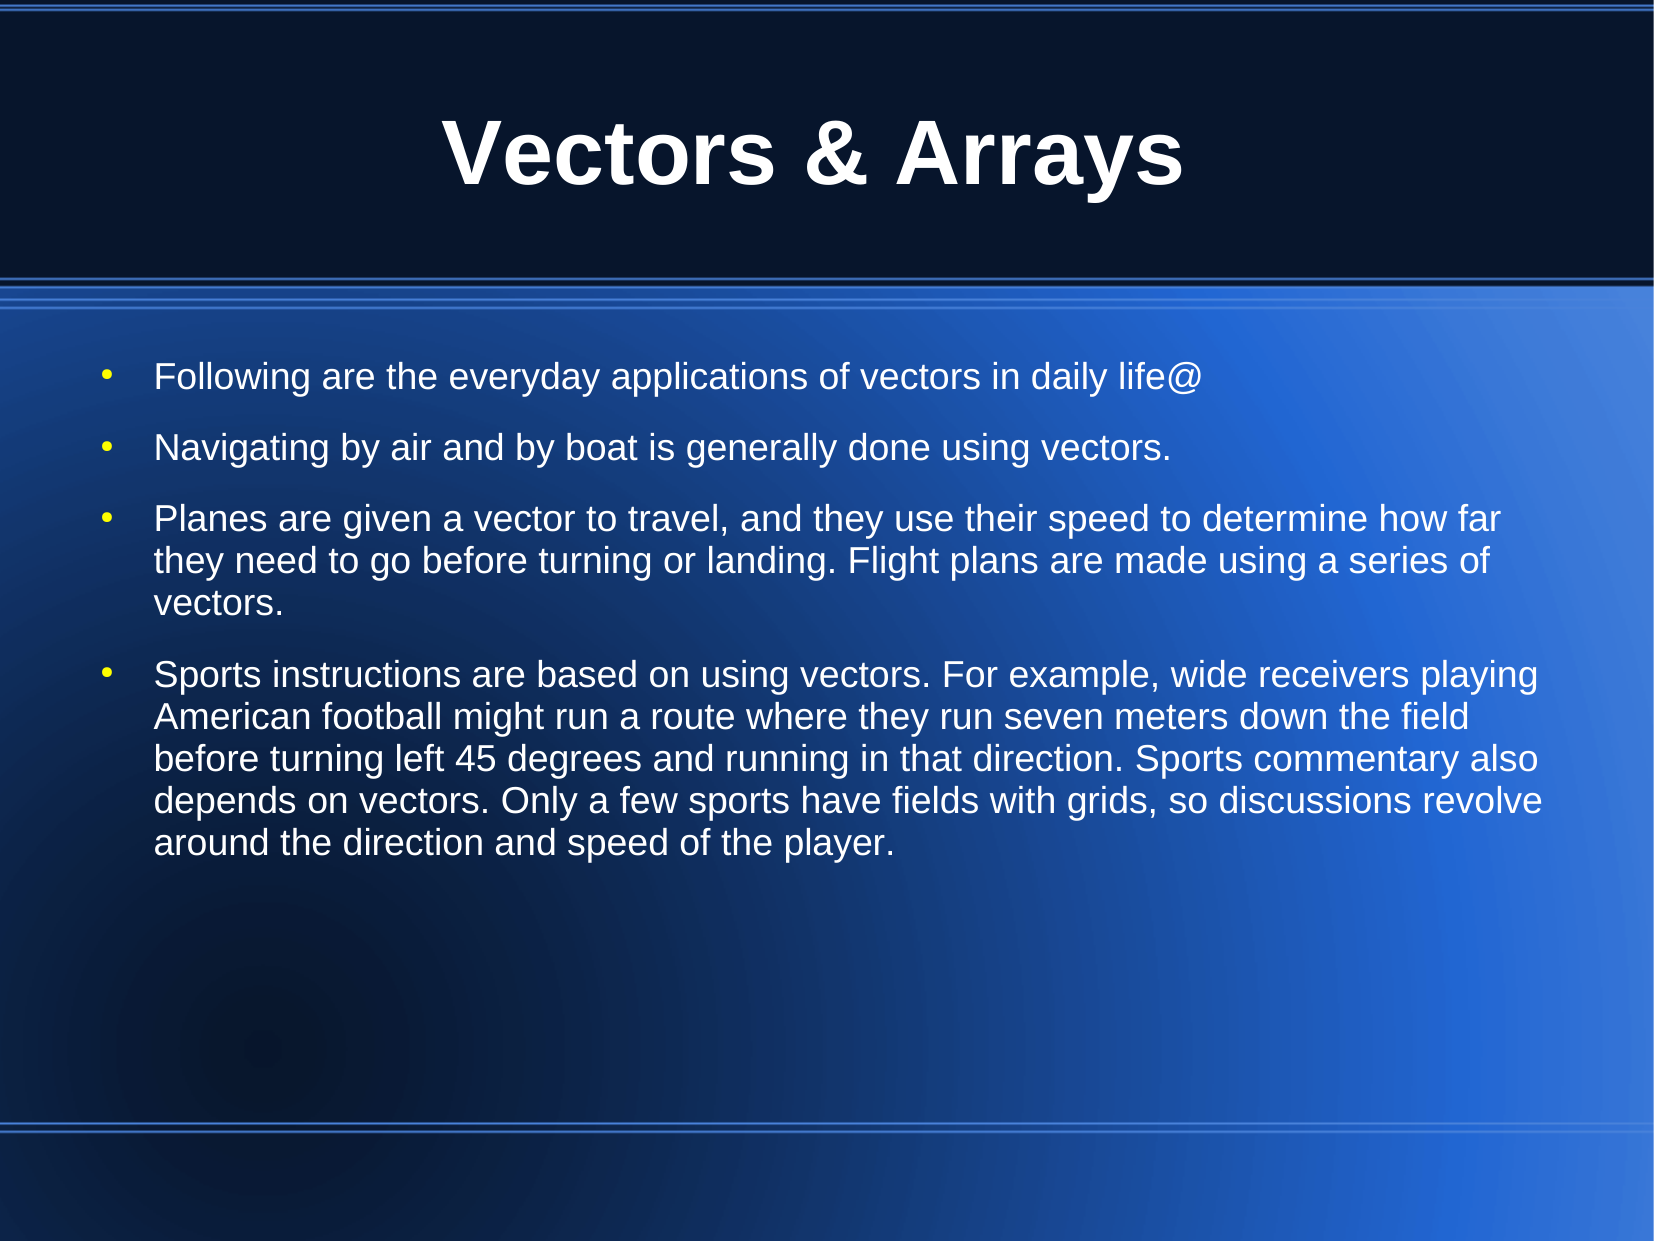

# Vectors & Arrays
Following are the everyday applications of vectors in daily life@
Navigating by air and by boat is generally done using vectors.
Planes are given a vector to travel, and they use their speed to determine how far they need to go before turning or landing. Flight plans are made using a series of vectors.
Sports instructions are based on using vectors. For example, wide receivers playing American football might run a route where they run seven meters down the field before turning left 45 degrees and running in that direction. Sports commentary also depends on vectors. Only a few sports have fields with grids, so discussions revolve around the direction and speed of the player.